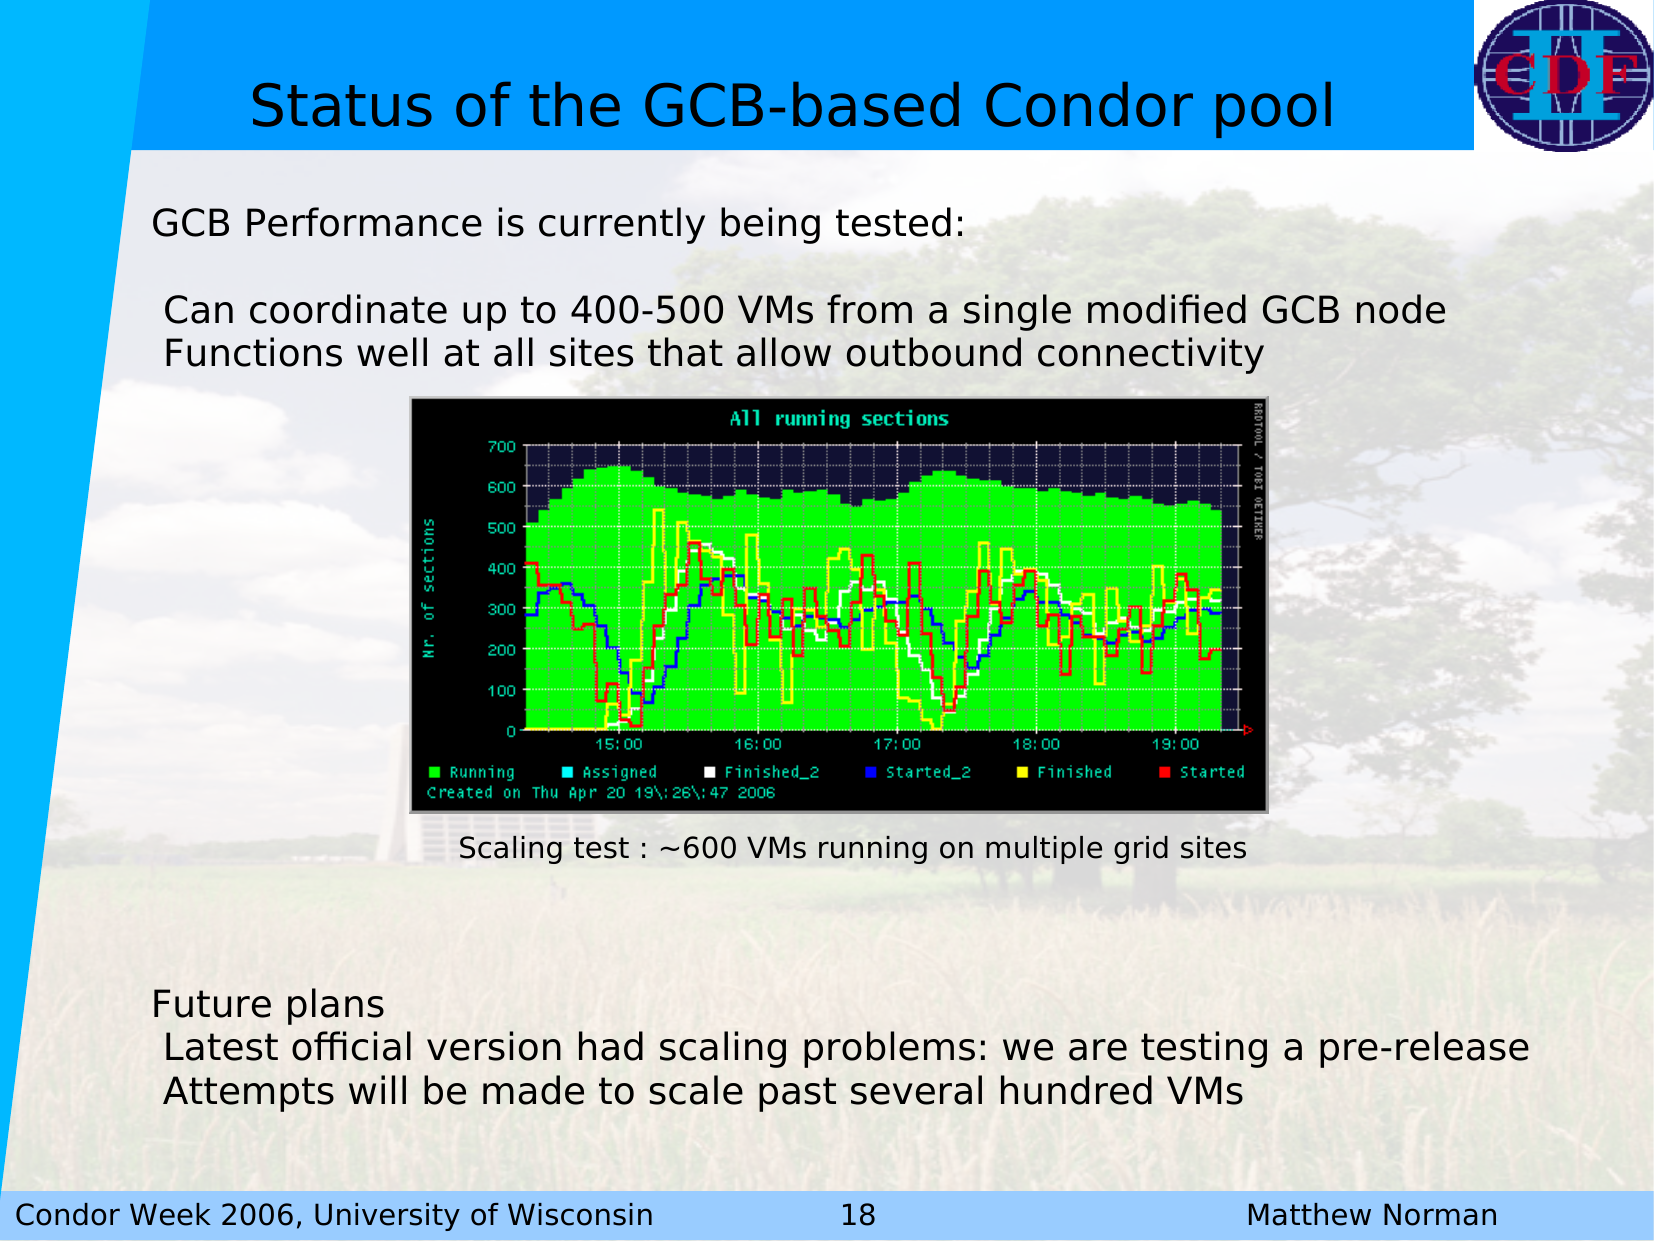

Status of the GCB-based Condor pool
GCB Performance is currently being tested:
 Can coordinate up to 400-500 VMs from a single modified GCB node
 Functions well at all sites that allow outbound connectivity
GCB Plot goes here
Scaling test : ~600 VMs running on multiple grid sites
Future plans
 Latest official version had scaling problems: we are testing a pre-release
 Attempts will be made to scale past several hundred VMs